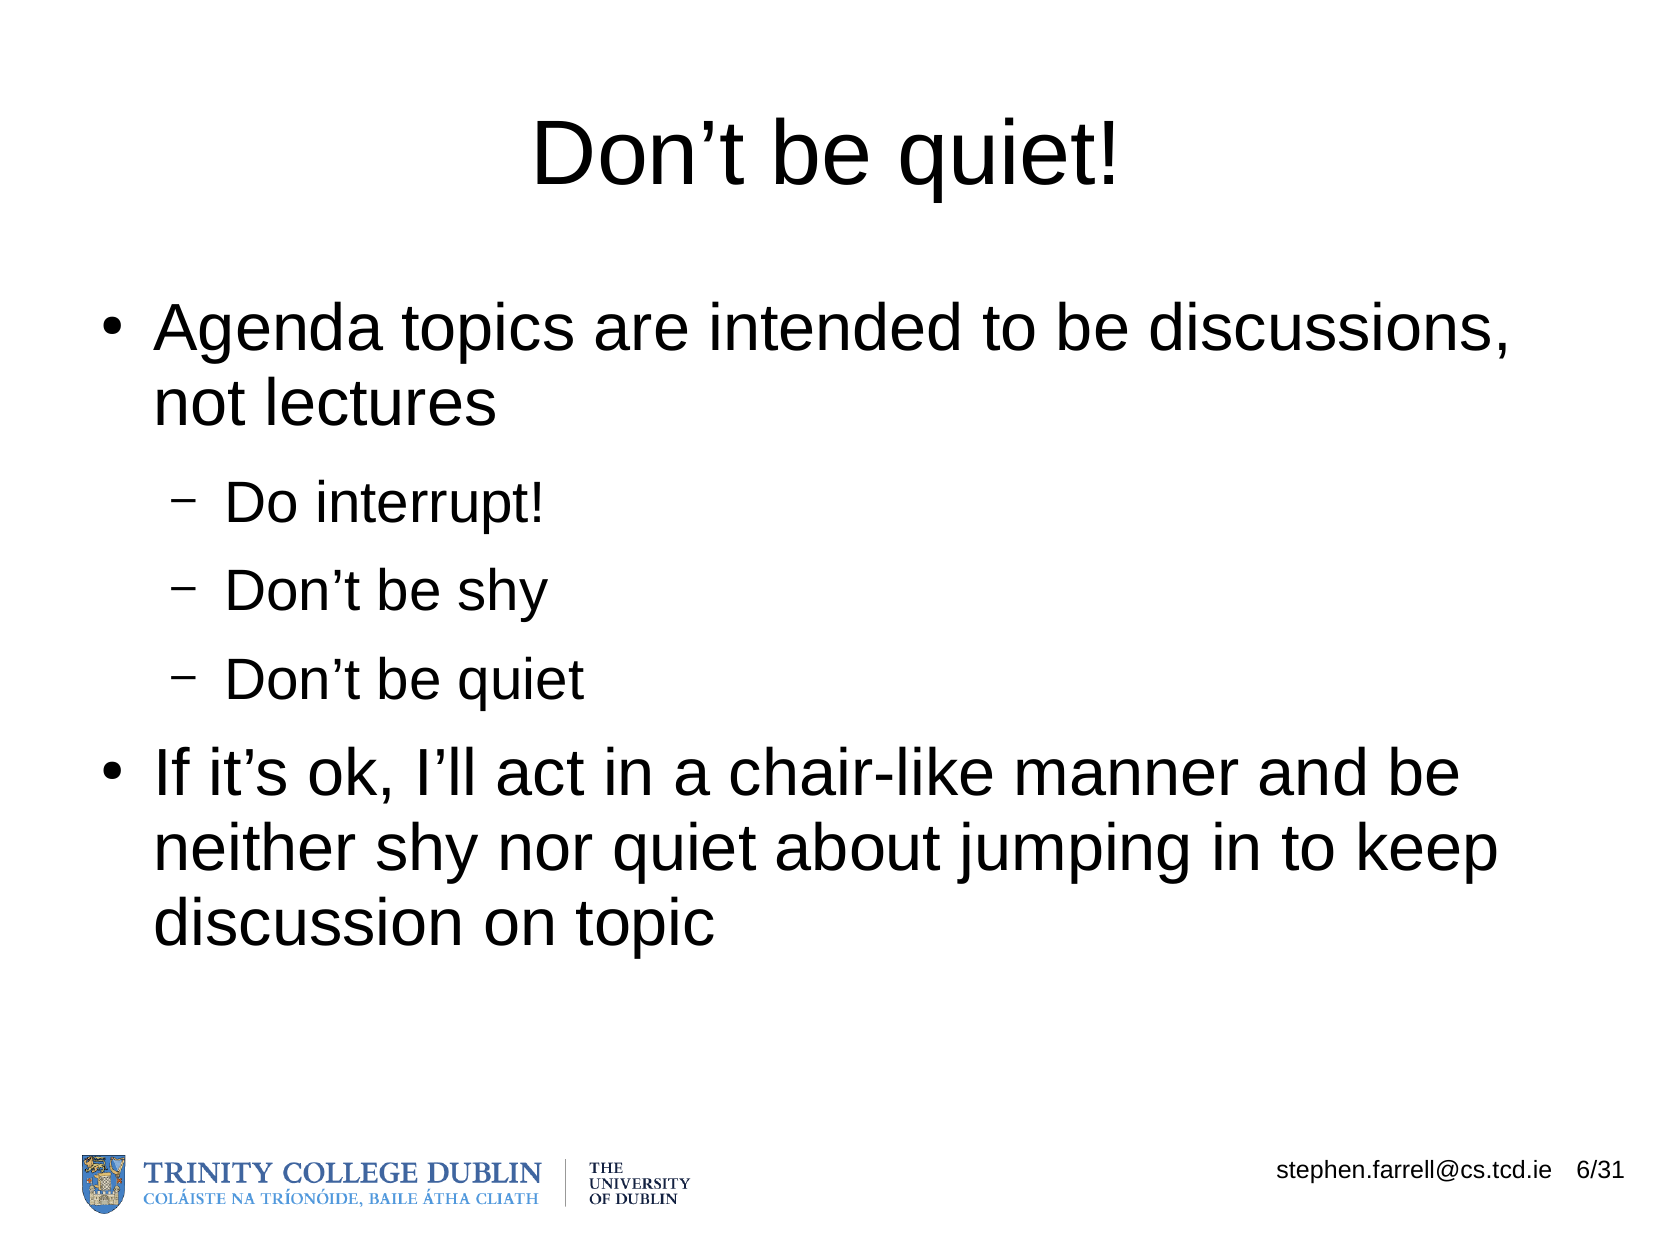

Don’t be quiet!
# Agenda topics are intended to be discussions, not lectures
Do interrupt!
Don’t be shy
Don’t be quiet
If it’s ok, I’ll act in a chair-like manner and be neither shy nor quiet about jumping in to keep discussion on topic